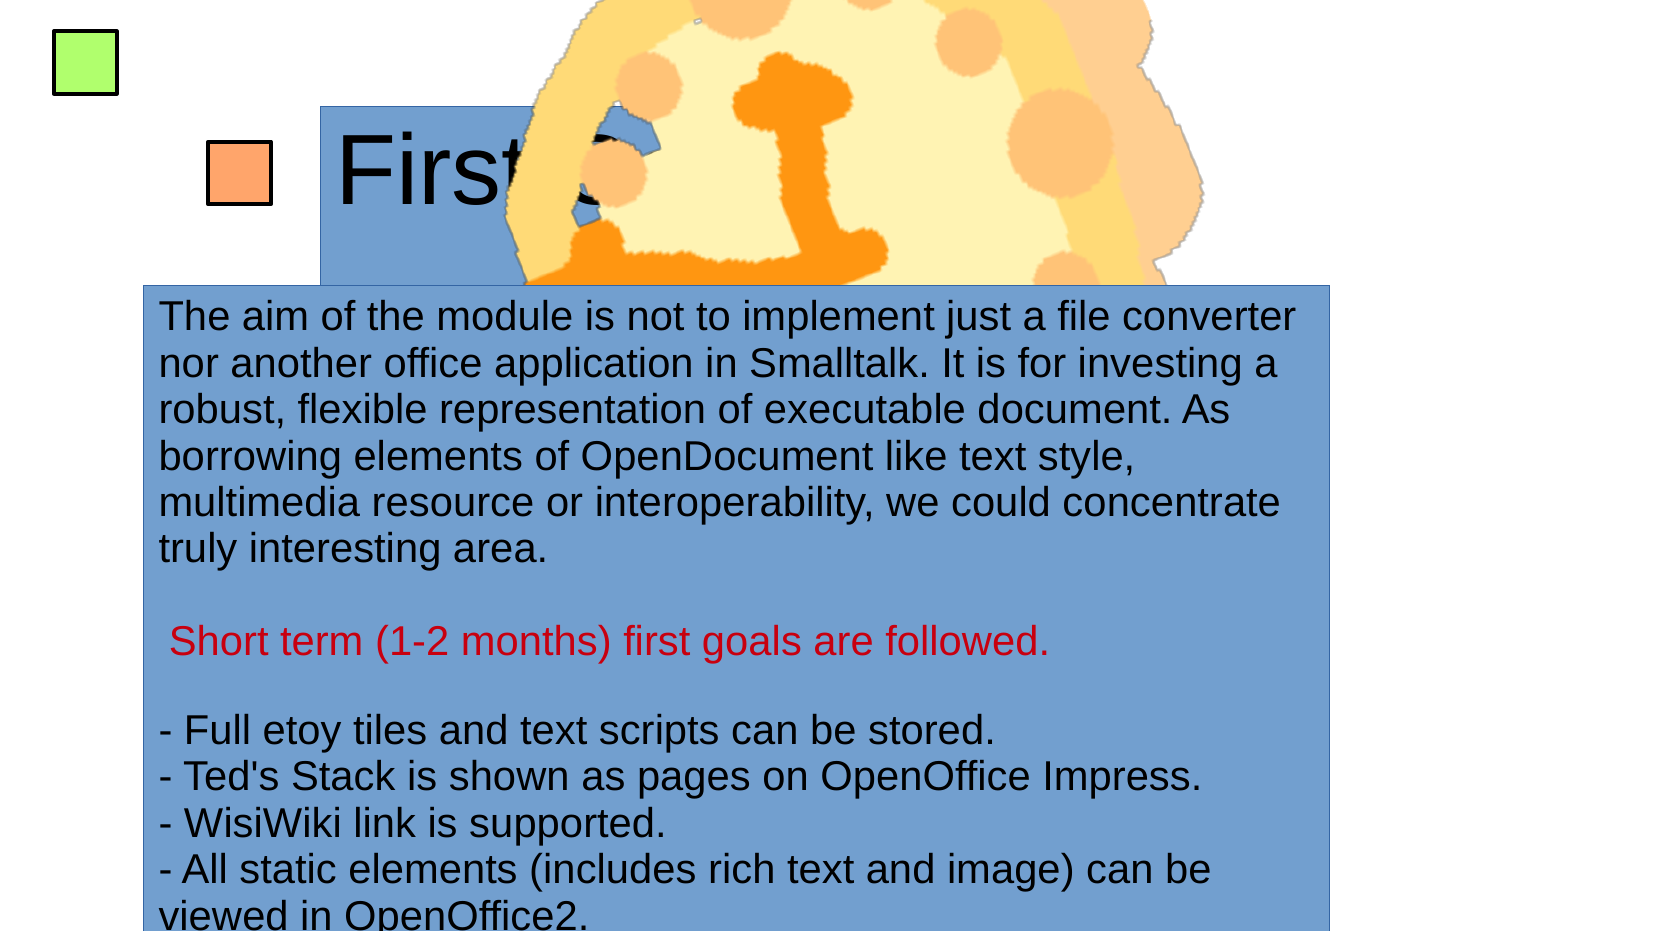

First Goal
The aim of the module is not to implement just a file converter nor another office application in Smalltalk. It is for investing a robust, flexible representation of executable document. As borrowing elements of OpenDocument like text style, multimedia resource or interoperability, we could concentrate truly interesting area.
 Short term (1-2 months) first goals are followed.
- Full etoy tiles and text scripts can be stored.
- Ted's Stack is shown as pages on OpenOffice Impress.
- WisiWiki link is supported.
- All static elements (includes rich text and image) can be viewed in OpenOffice2.
- Limited Tweak objects includes polygon can be stored.
- Now this is based on Diego's OpenOffice importer, but it is better to make it independent as basic structure had been changed.
- Maybe second goal is OpenDocument Active Essay...